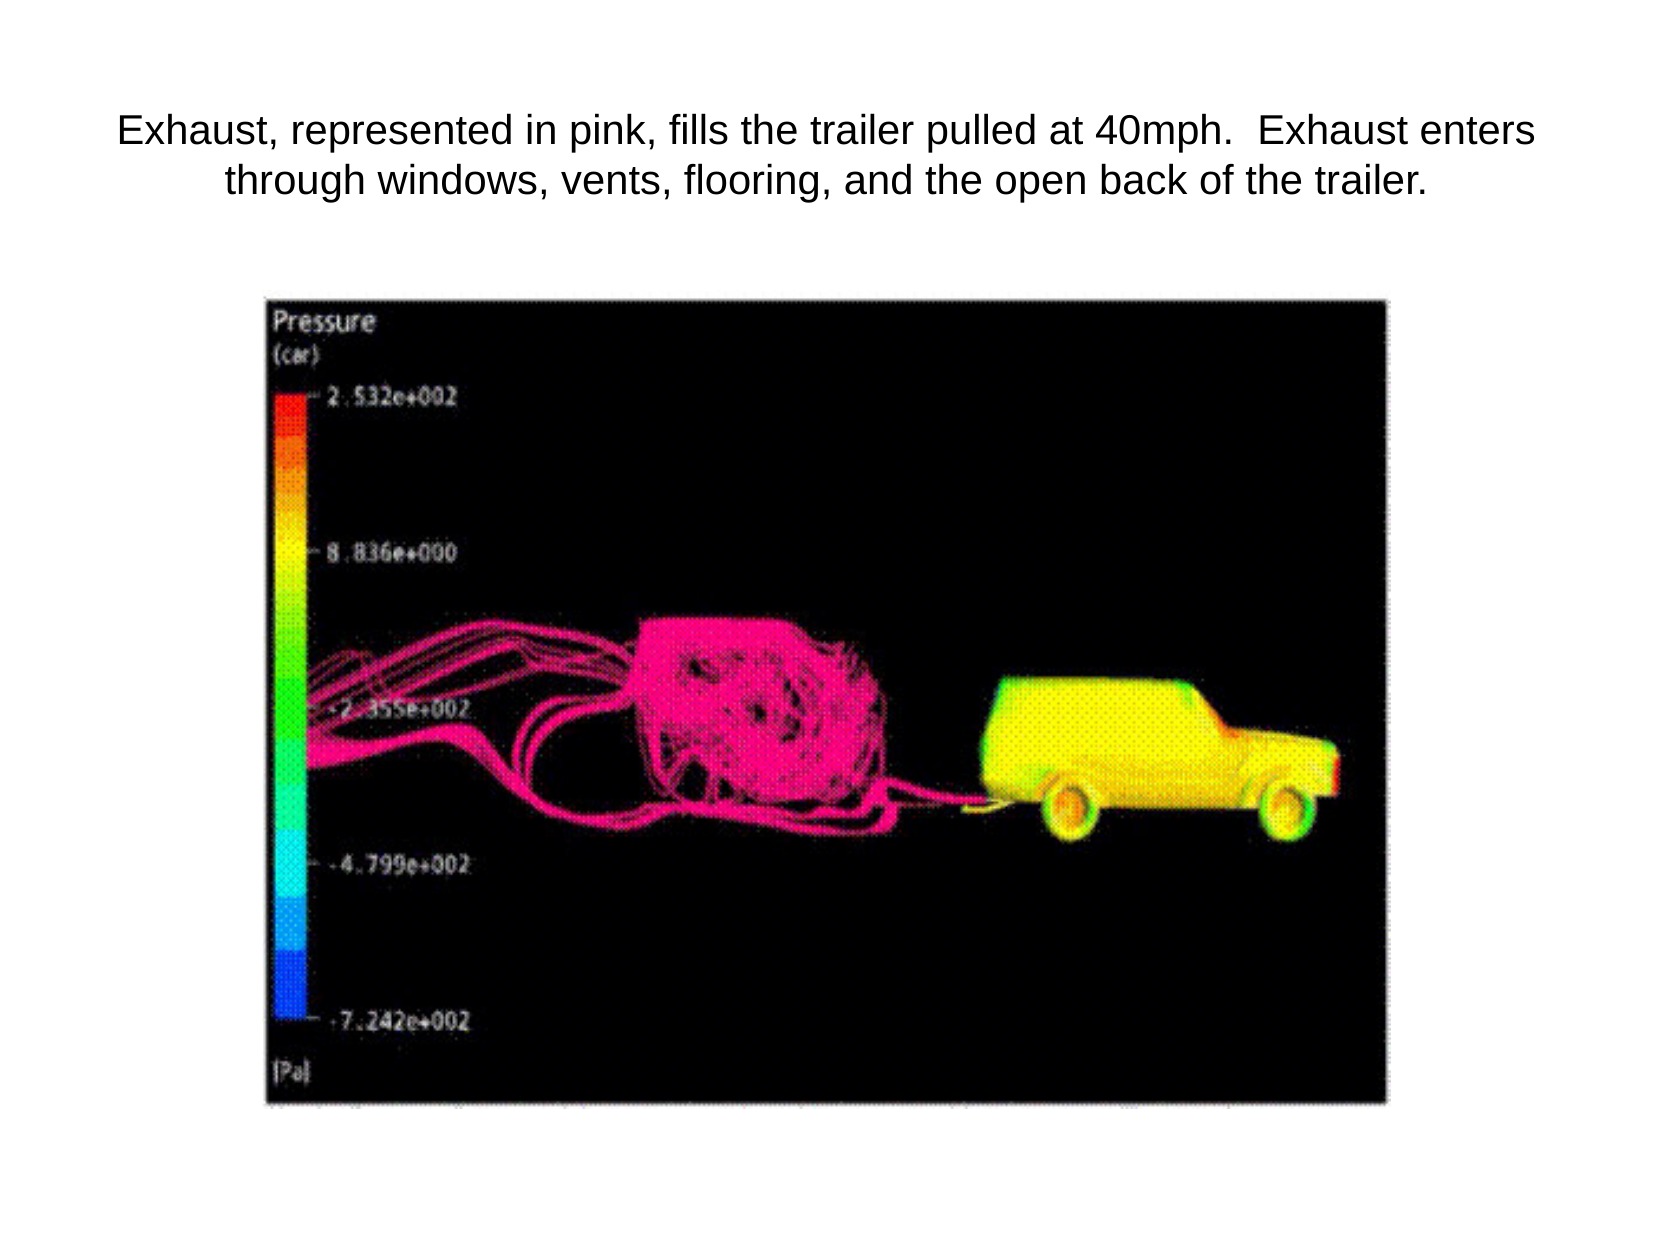

# Exhaust, represented in pink, fills the trailer pulled at 40mph. Exhaust enters through windows, vents, flooring, and the open back of the trailer.